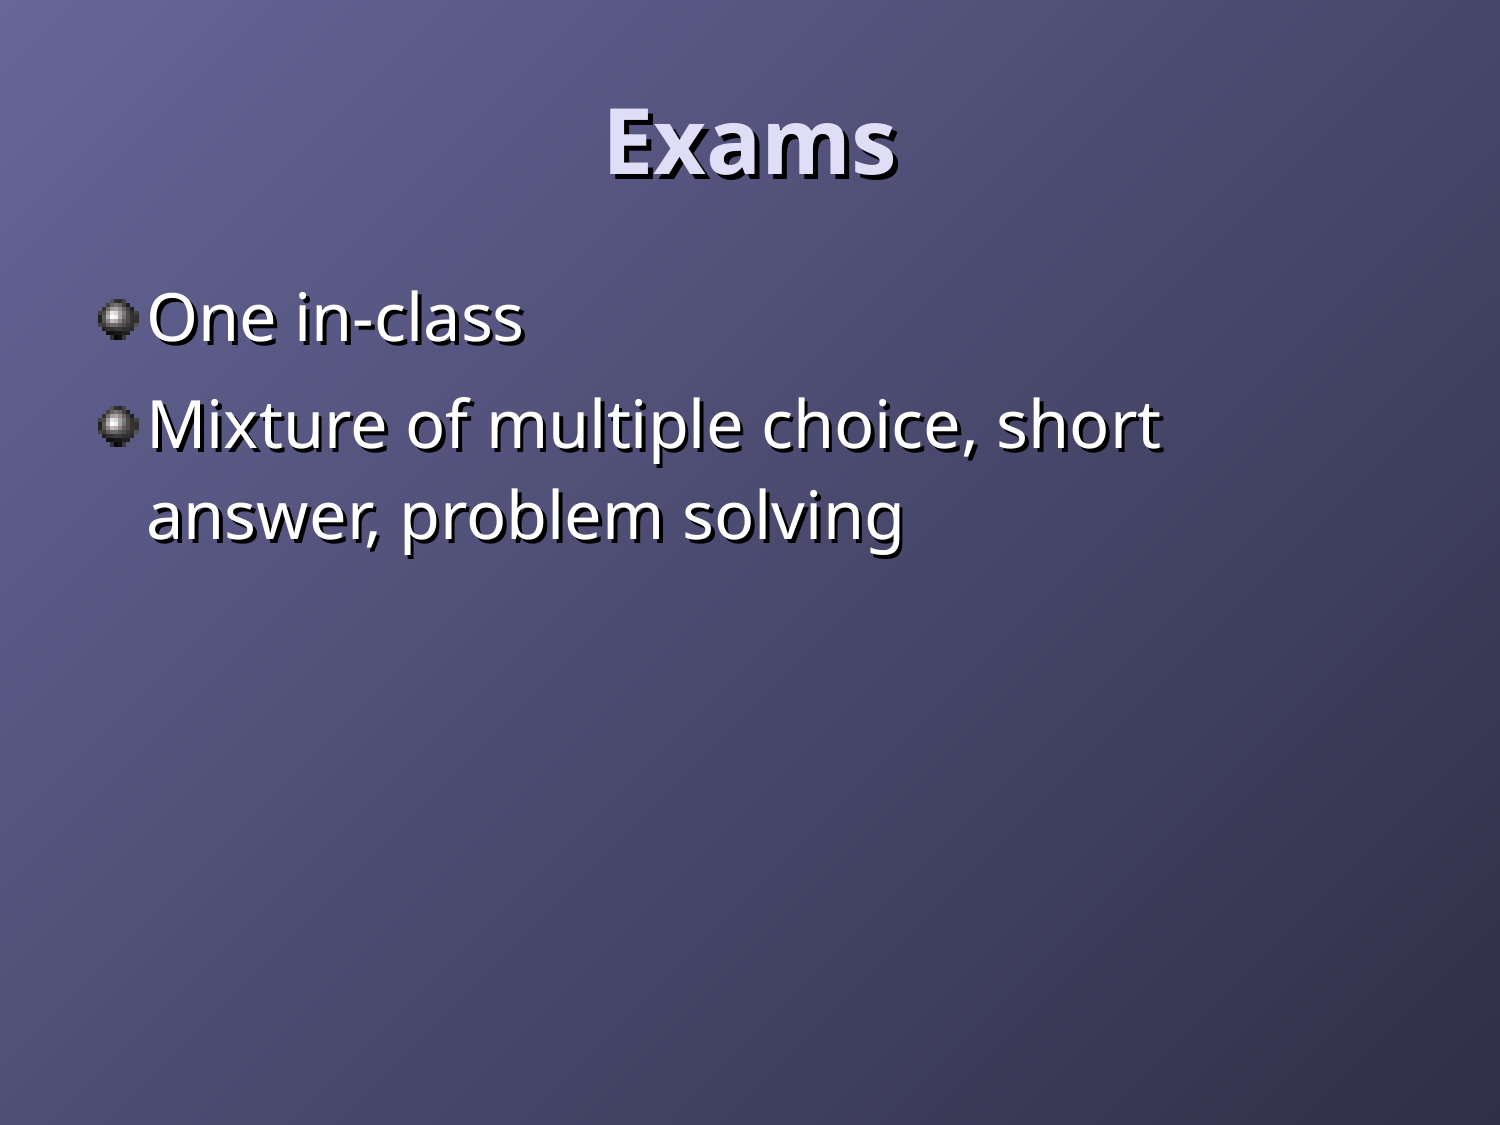

# Exams
One in-class
Mixture of multiple choice, short answer, problem solving